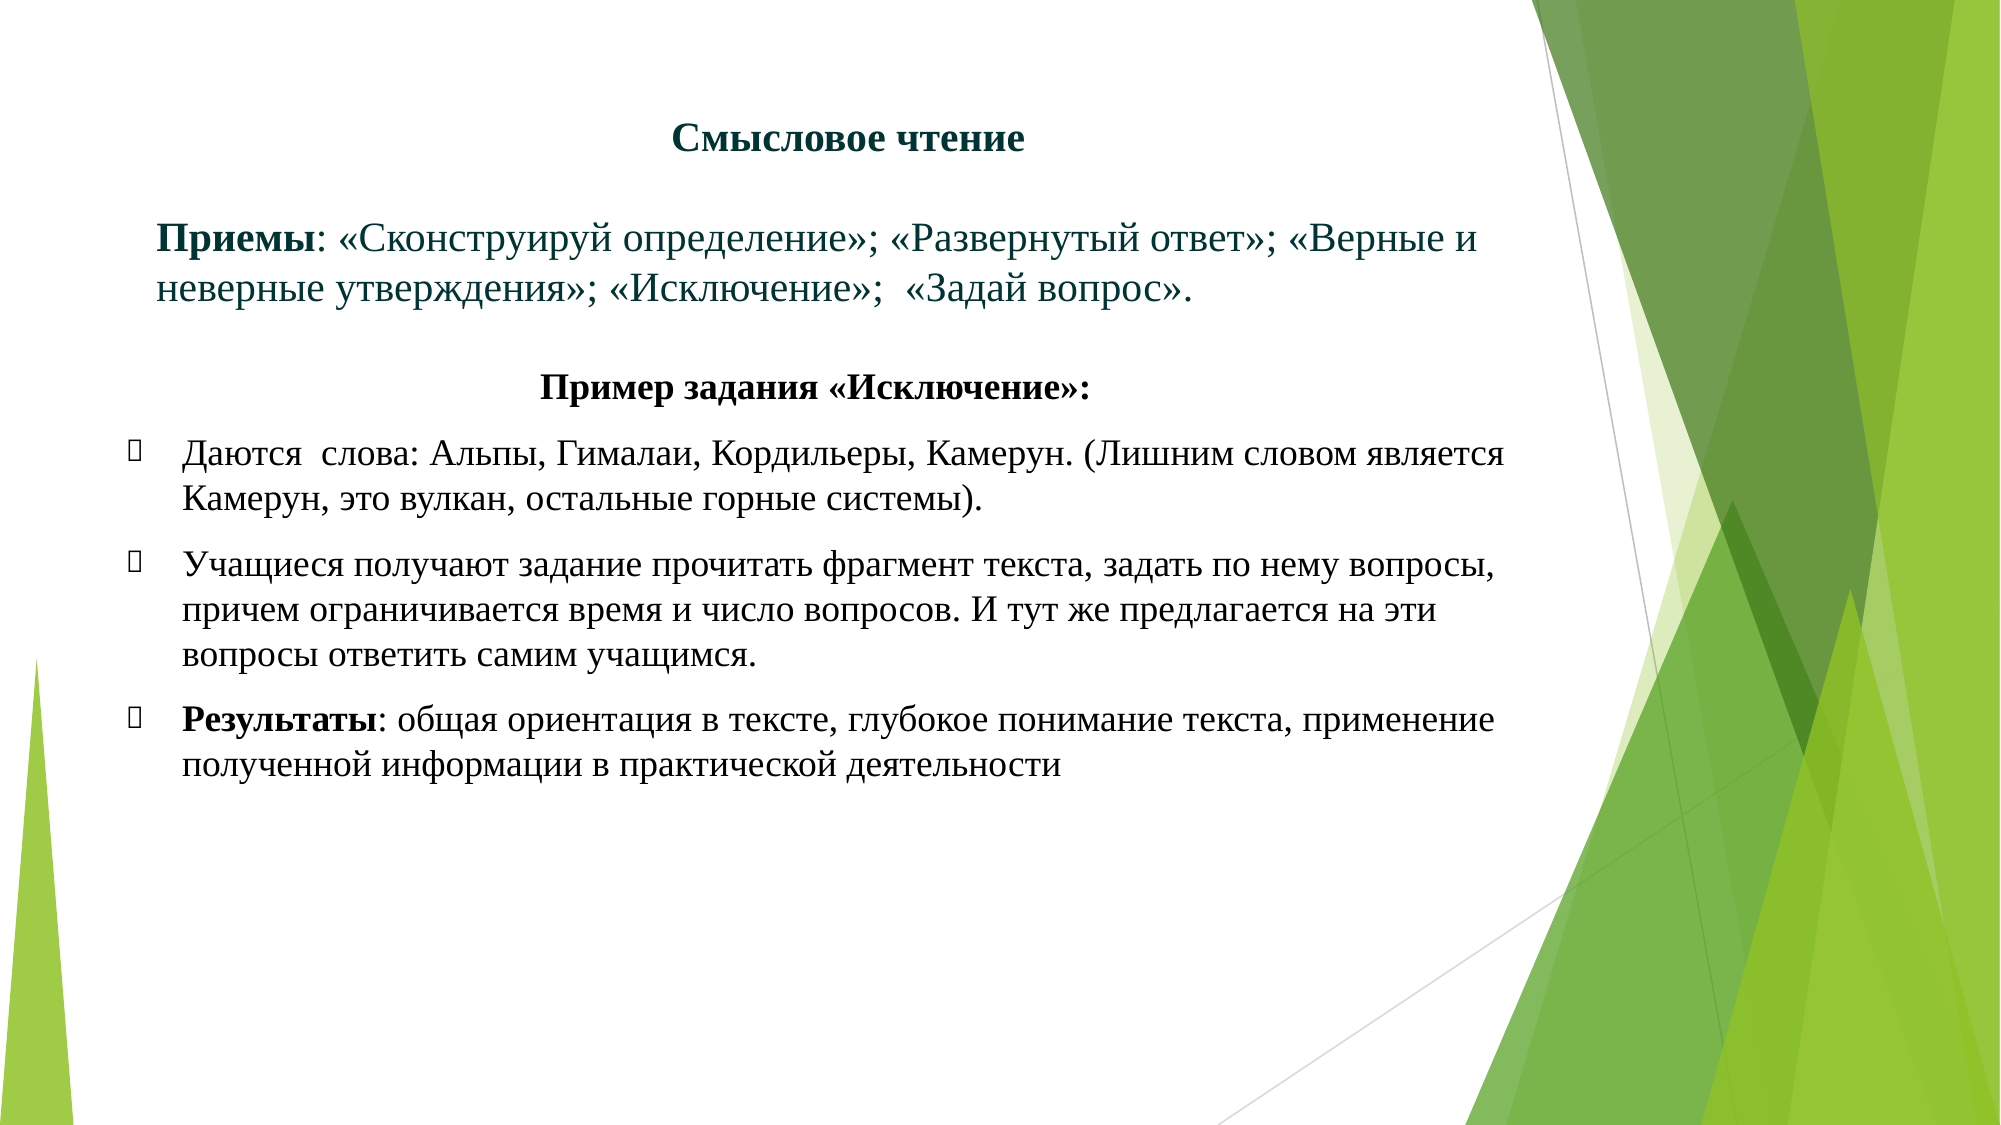

# Смысловое чтение Приемы: «Сконструируй определение»; «Развернутый ответ»; «Верные и неверные утверждения»; «Исключение»;  «Задай вопрос».
Пример задания «Исключение»:
Даются слова: Альпы, Гималаи, Кордильеры, Камерун. (Лишним словом является Камерун, это вулкан, остальные горные системы).
Учащиеся получают задание прочитать фрагмент текста, задать по нему вопросы, причем ограничивается время и число вопросов. И тут же предлагается на эти вопросы ответить самим учащимся.
Результаты: общая ориентация в тексте, глубокое понимание текста, применение полученной информации в практической деятельности